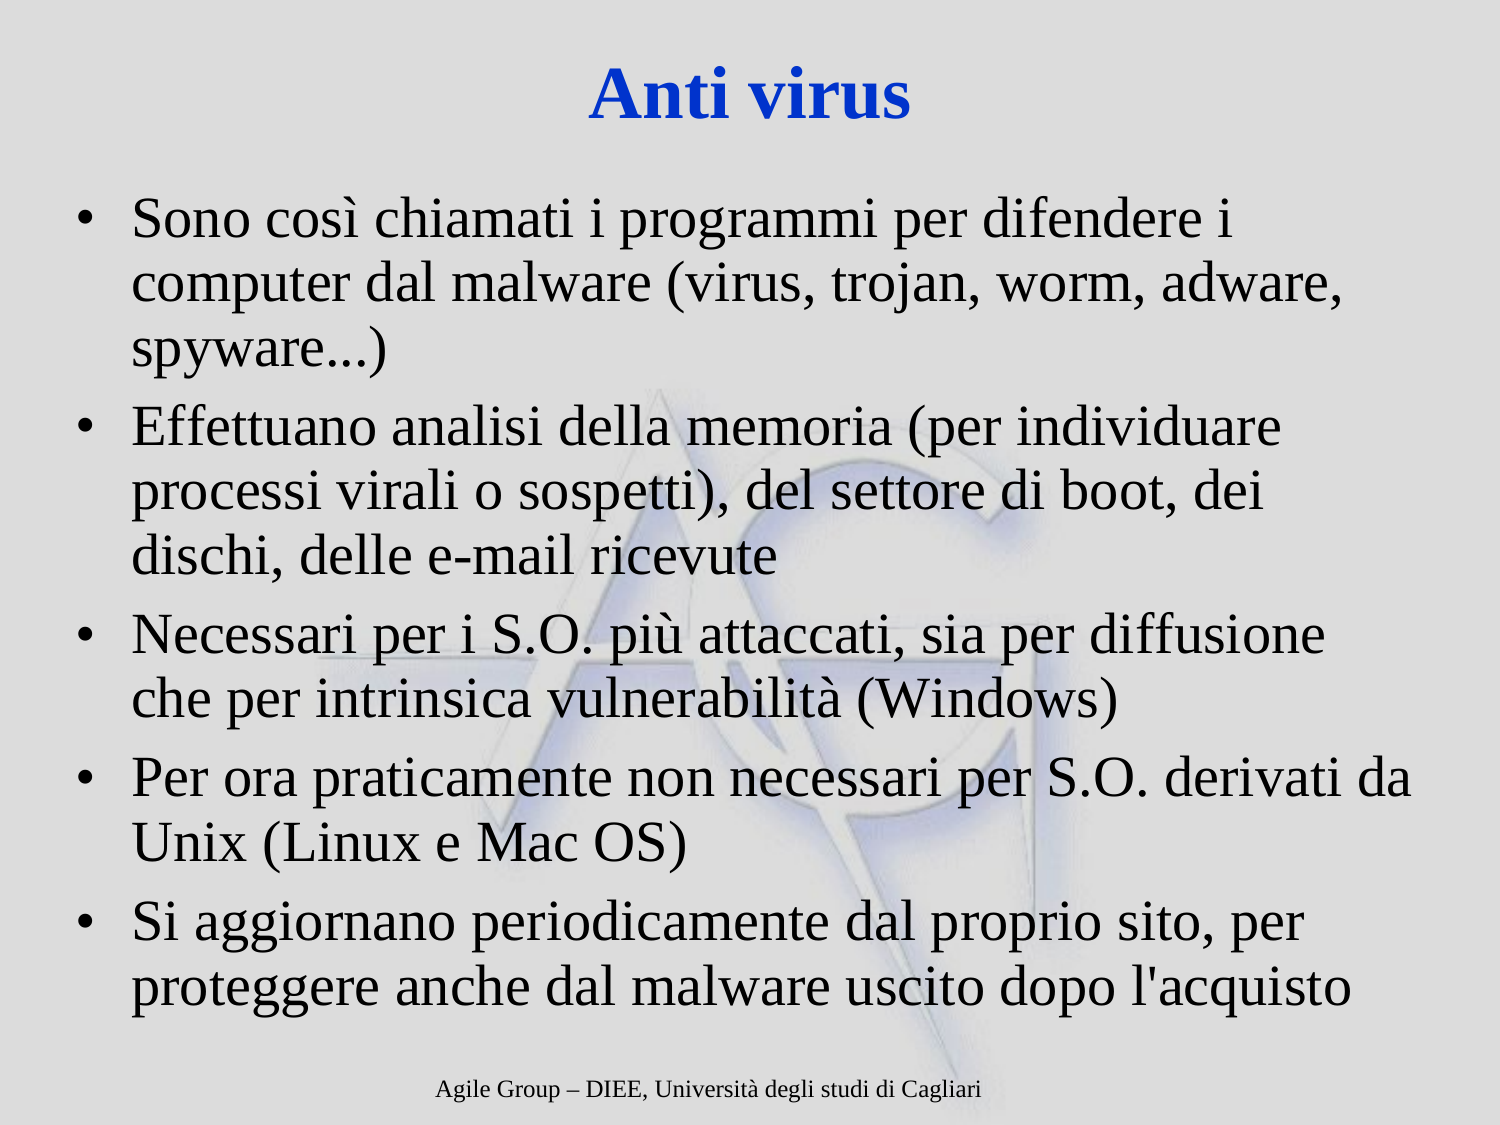

# Anti virus
Sono così chiamati i programmi per difendere i computer dal malware (virus, trojan, worm, adware, spyware...)
Effettuano analisi della memoria (per individuare processi virali o sospetti), del settore di boot, dei dischi, delle e-mail ricevute
Necessari per i S.O. più attaccati, sia per diffusione che per intrinsica vulnerabilità (Windows)
Per ora praticamente non necessari per S.O. derivati da Unix (Linux e Mac OS)
Si aggiornano periodicamente dal proprio sito, per proteggere anche dal malware uscito dopo l'acquisto